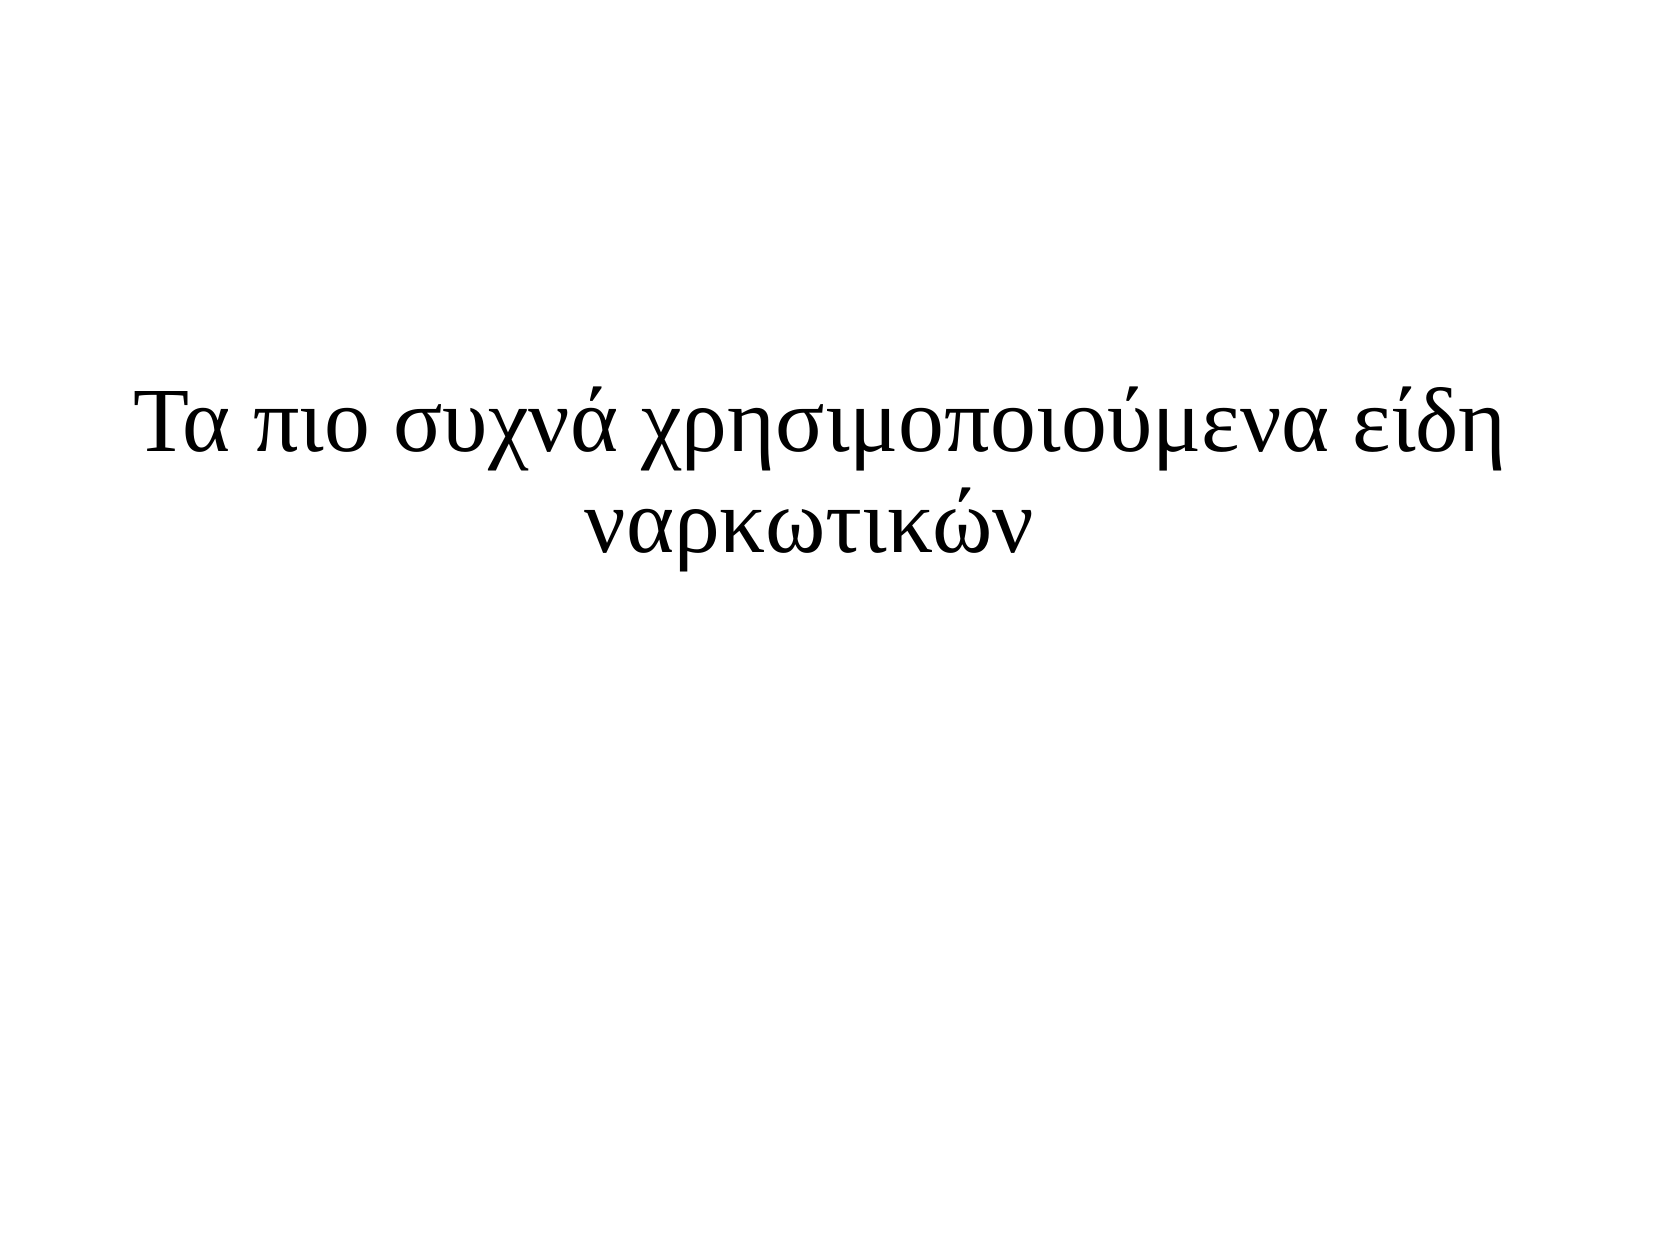

# Τα πιο συχνά χρησιμοποιούμενα είδη ναρκωτικών